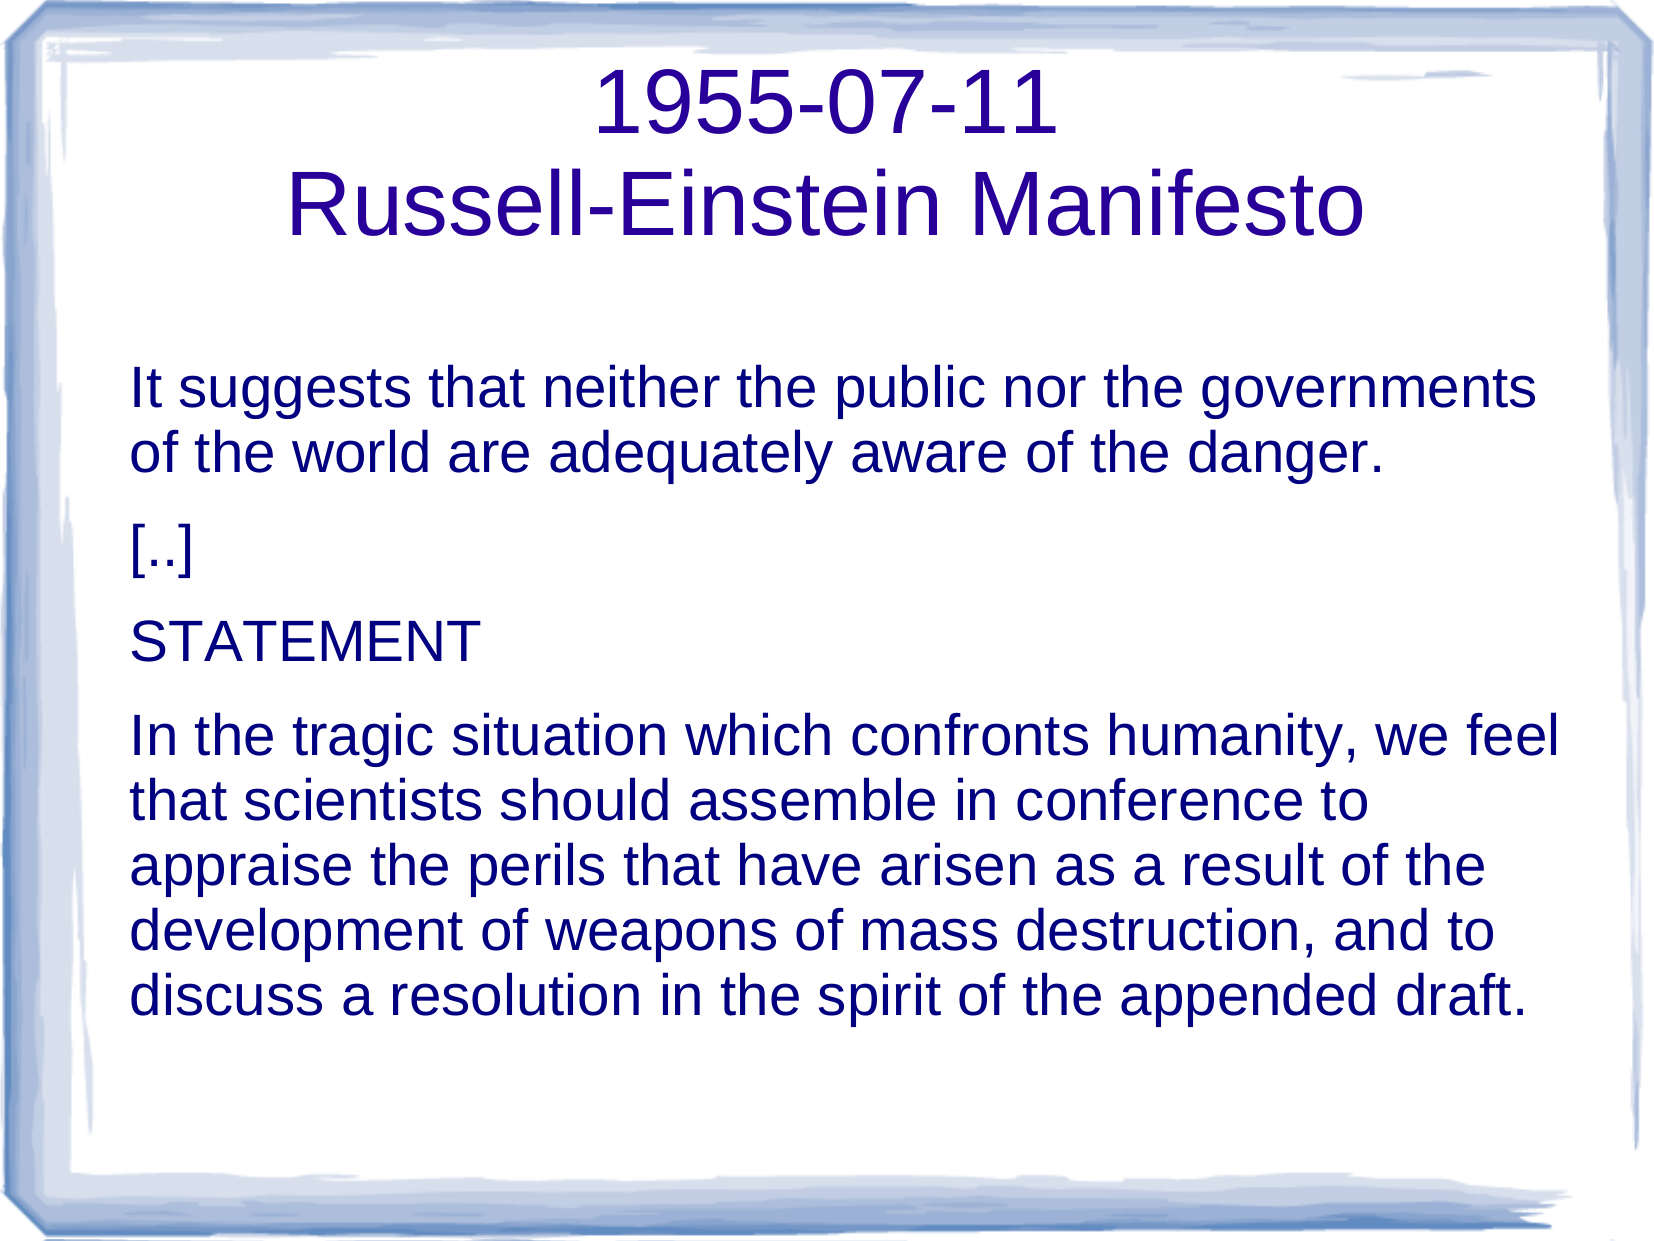

# 1955-07-11 Russell-Einstein Manifesto
It suggests that neither the public nor the governments of the world are adequately aware of the danger.
[..]
STATEMENT
In the tragic situation which confronts humanity, we feel that scientists should assemble in conference to appraise the perils that have arisen as a result of the development of weapons of mass destruction, and to discuss a resolution in the spirit of the appended draft.